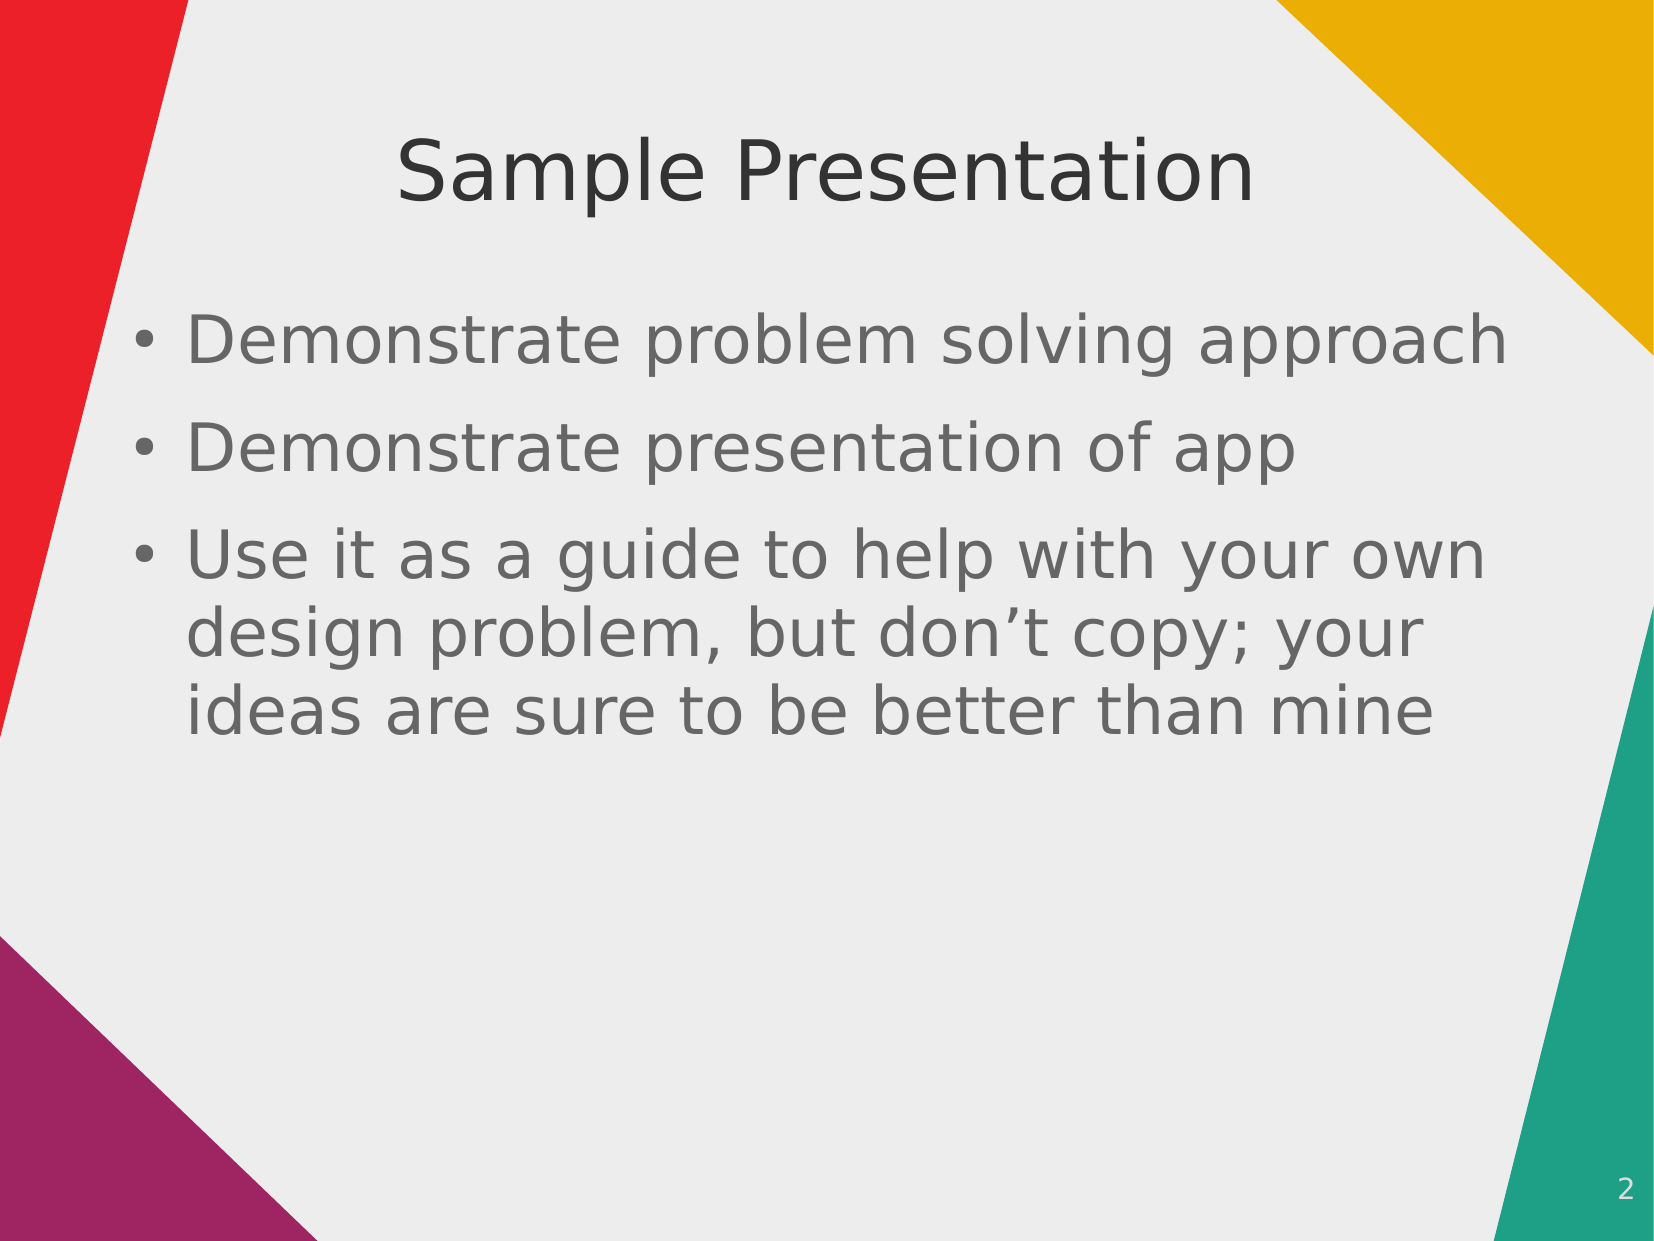

# Sample Presentation
Demonstrate problem solving approach
Demonstrate presentation of app
Use it as a guide to help with your own design problem, but don’t copy; your ideas are sure to be better than mine
2